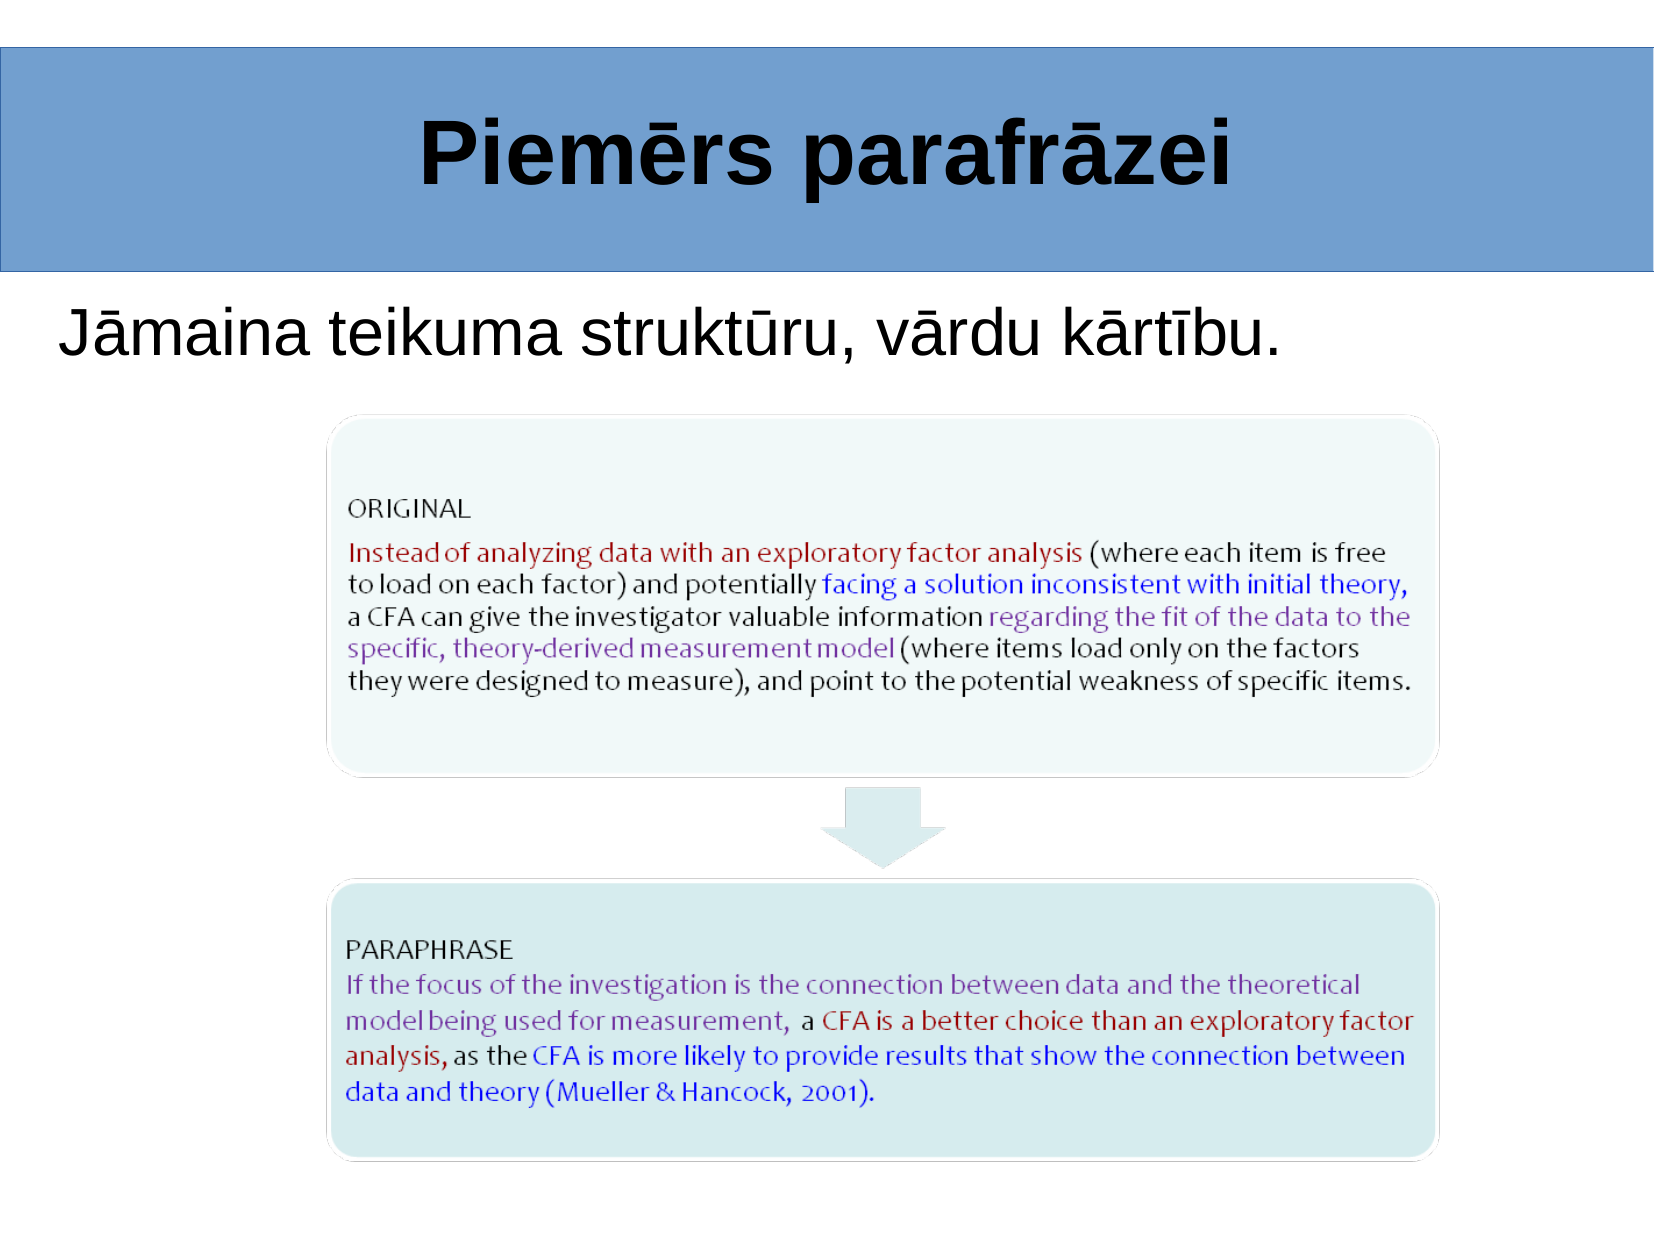

# Piemērs parafrāzei
Jāmaina teikuma struktūru, vārdu kārtību.